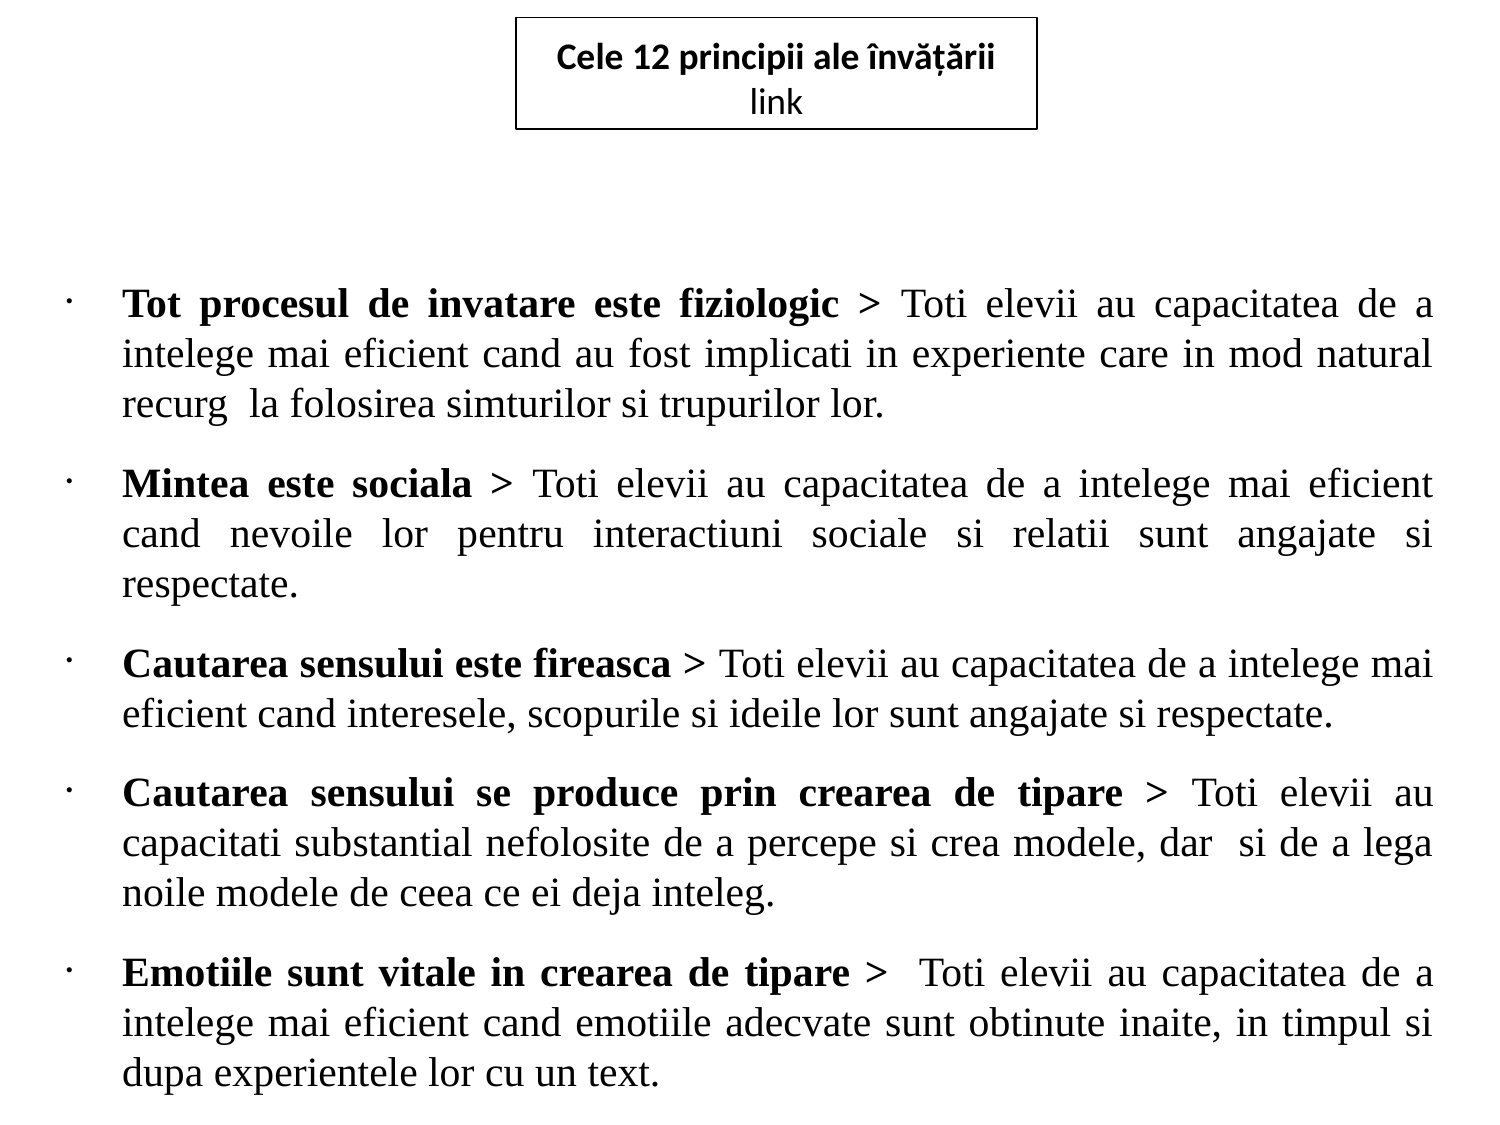

# Cele 12 principii ale învățăriilink
Tot procesul de invatare este fiziologic > Toti elevii au capacitatea de a intelege mai eficient cand au fost implicati in experiente care in mod natural recurg la folosirea simturilor si trupurilor lor.
Mintea este sociala > Toti elevii au capacitatea de a intelege mai eficient cand nevoile lor pentru interactiuni sociale si relatii sunt angajate si respectate.
Cautarea sensului este fireasca > Toti elevii au capacitatea de a intelege mai eficient cand interesele, scopurile si ideile lor sunt angajate si respectate.
Cautarea sensului se produce prin crearea de tipare > Toti elevii au capacitati substantial nefolosite de a percepe si crea modele, dar si de a lega noile modele de ceea ce ei deja inteleg.
Emotiile sunt vitale in crearea de tipare > Toti elevii au capacitatea de a intelege mai eficient cand emotiile adecvate sunt obtinute inaite, in timpul si dupa experientele lor cu un text.
Inteligenta proceseaza parti si unitati intregi simultan > Toti elevii pot intelege mai eficient cand detaliile ( anumite fapte si informatii) sunt integrate in unitati intregi pe care ei le percep ca pe un eveniment din viata reala, o poveste plina de inteles, sau ca pe un proiect creat de ei sau la care au fost martori